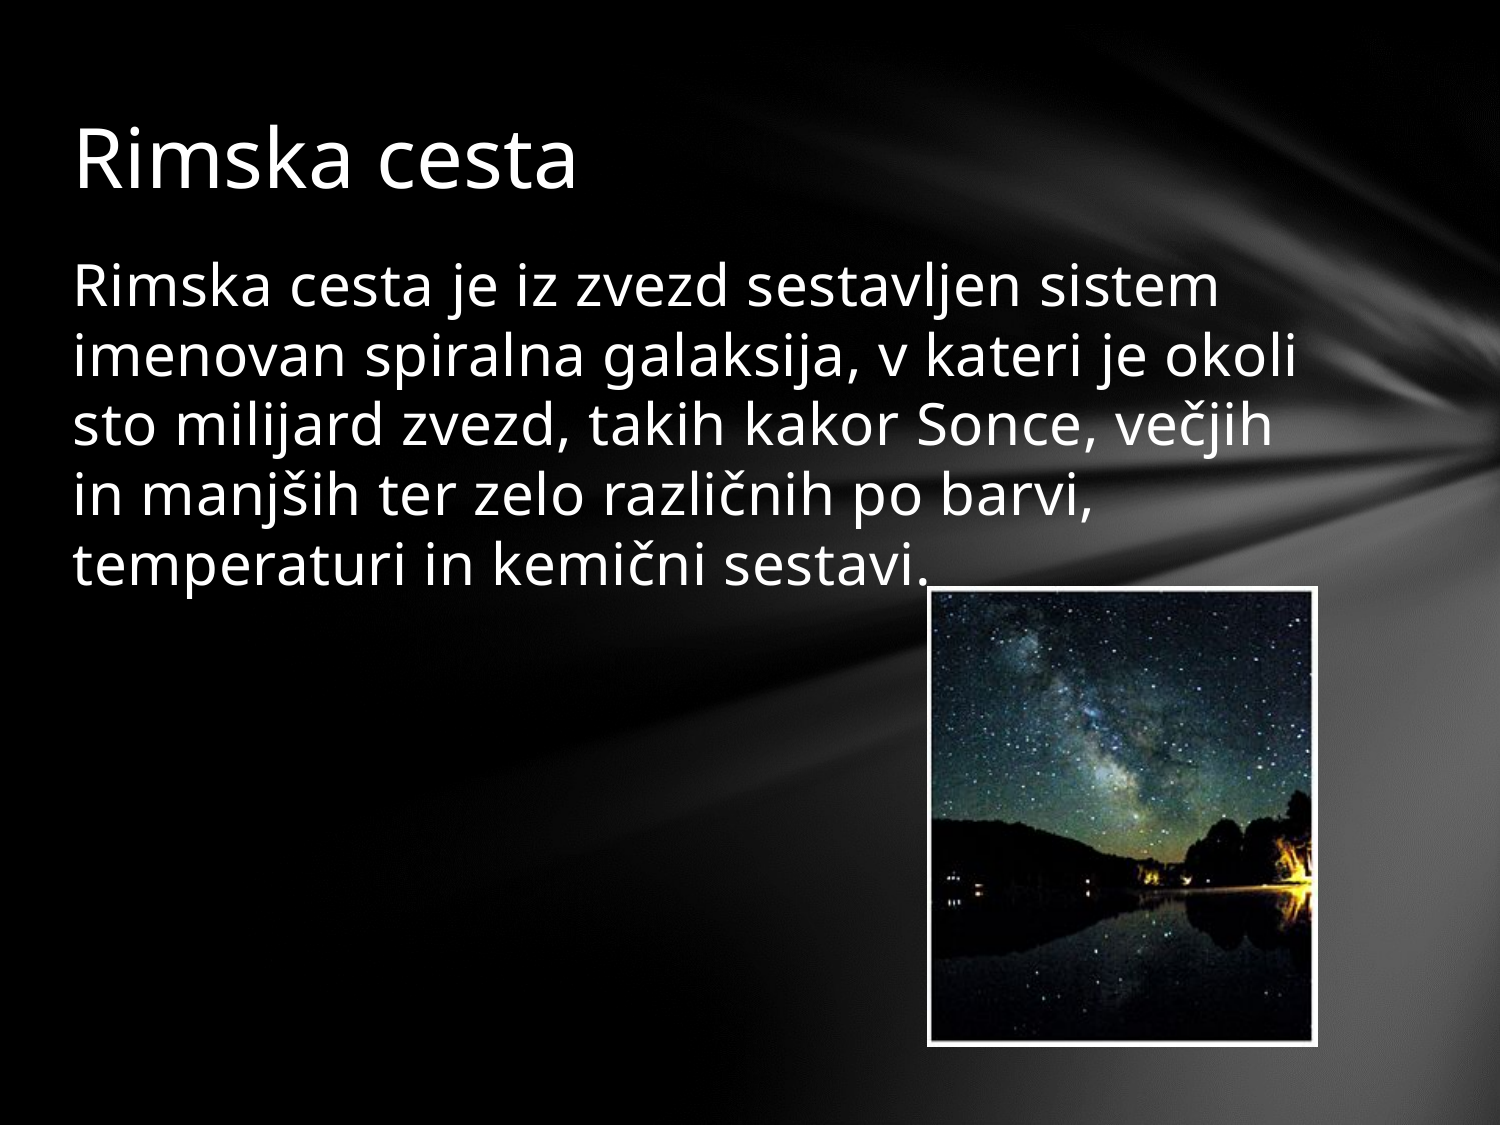

Rimska cesta
# Rimska cesta je iz zvezd sestavljen sistem imenovan spiralna galaksija, v kateri je okoli sto milijard zvezd, takih kakor Sonce, večjih in manjših ter zelo različnih po barvi, temperaturi in kemični sestavi.